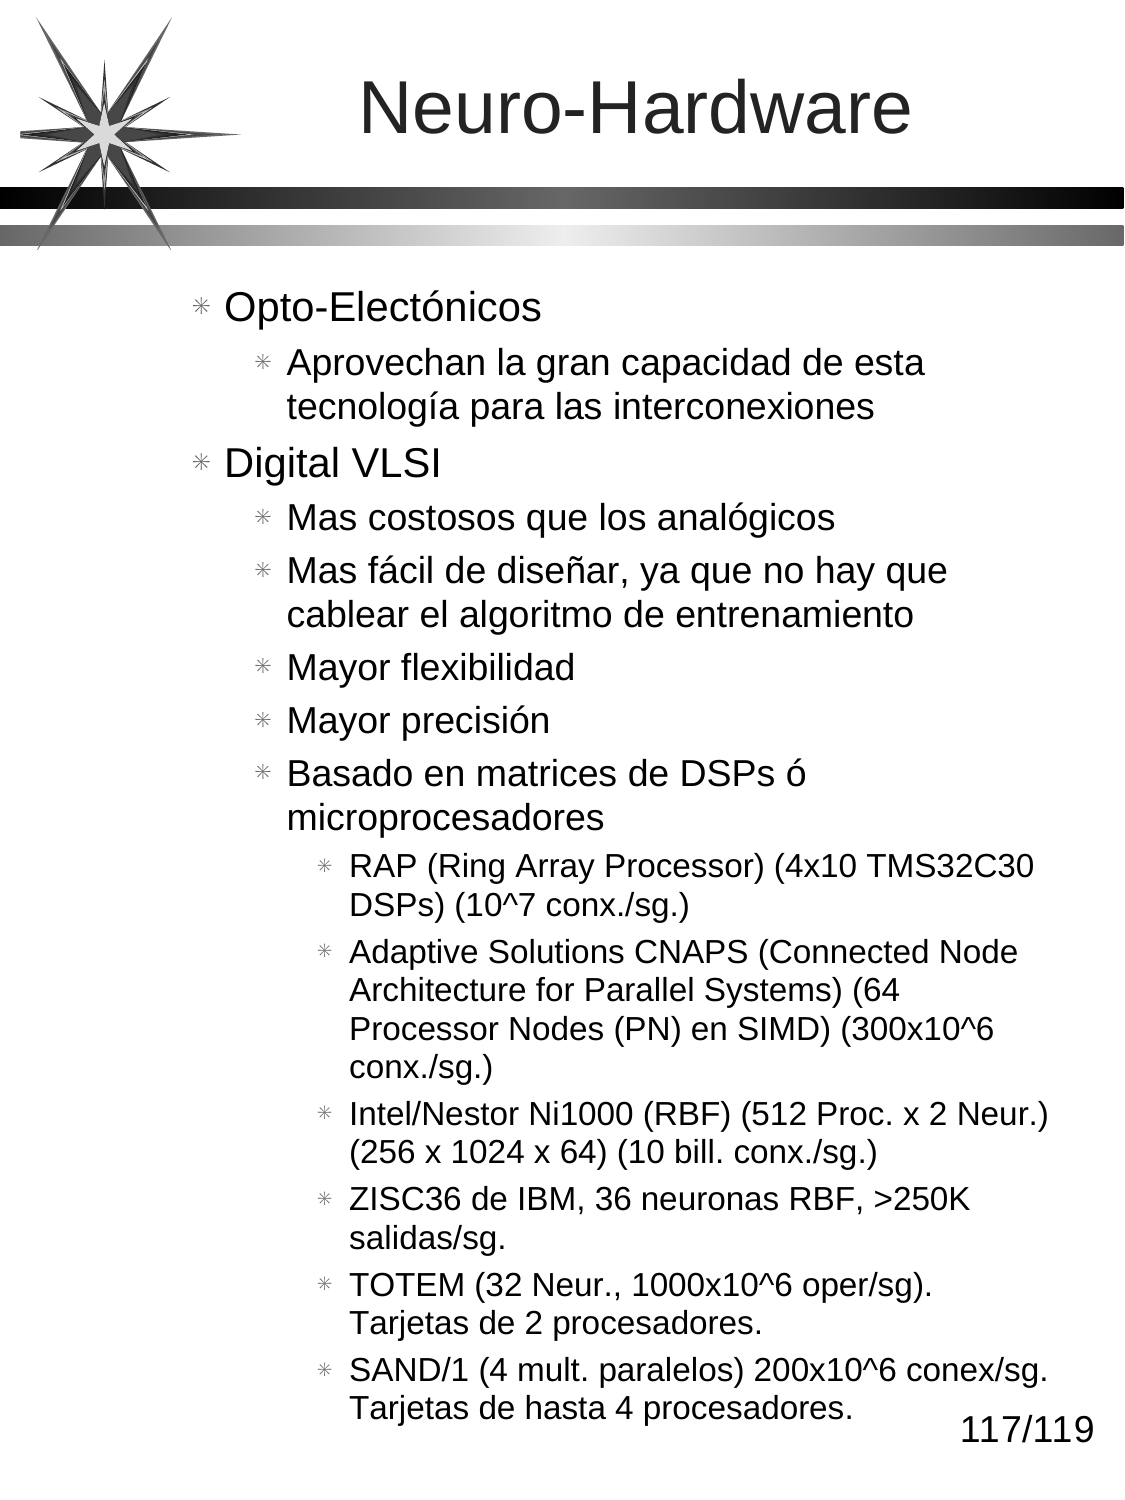

# Neuro-Hardware
Opto-Electónicos
Aprovechan la gran capacidad de esta tecnología para las interconexiones
Digital VLSI
Mas costosos que los analógicos
Mas fácil de diseñar, ya que no hay que cablear el algoritmo de entrenamiento
Mayor flexibilidad
Mayor precisión
Basado en matrices de DSPs ó microprocesadores
RAP (Ring Array Processor) (4x10 TMS32C30 DSPs) (10^7 conx./sg.)
Adaptive Solutions CNAPS (Connected Node Architecture for Parallel Systems) (64 Processor Nodes (PN) en SIMD) (300x10^6 conx./sg.)
Intel/Nestor Ni1000 (RBF) (512 Proc. x 2 Neur.) (256 x 1024 x 64) (10 bill. conx./sg.)
ZISC36 de IBM, 36 neuronas RBF, >250K salidas/sg.
TOTEM (32 Neur., 1000x10^6 oper/sg). Tarjetas de 2 procesadores.
SAND/1 (4 mult. paralelos) 200x10^6 conex/sg. Tarjetas de hasta 4 procesadores.